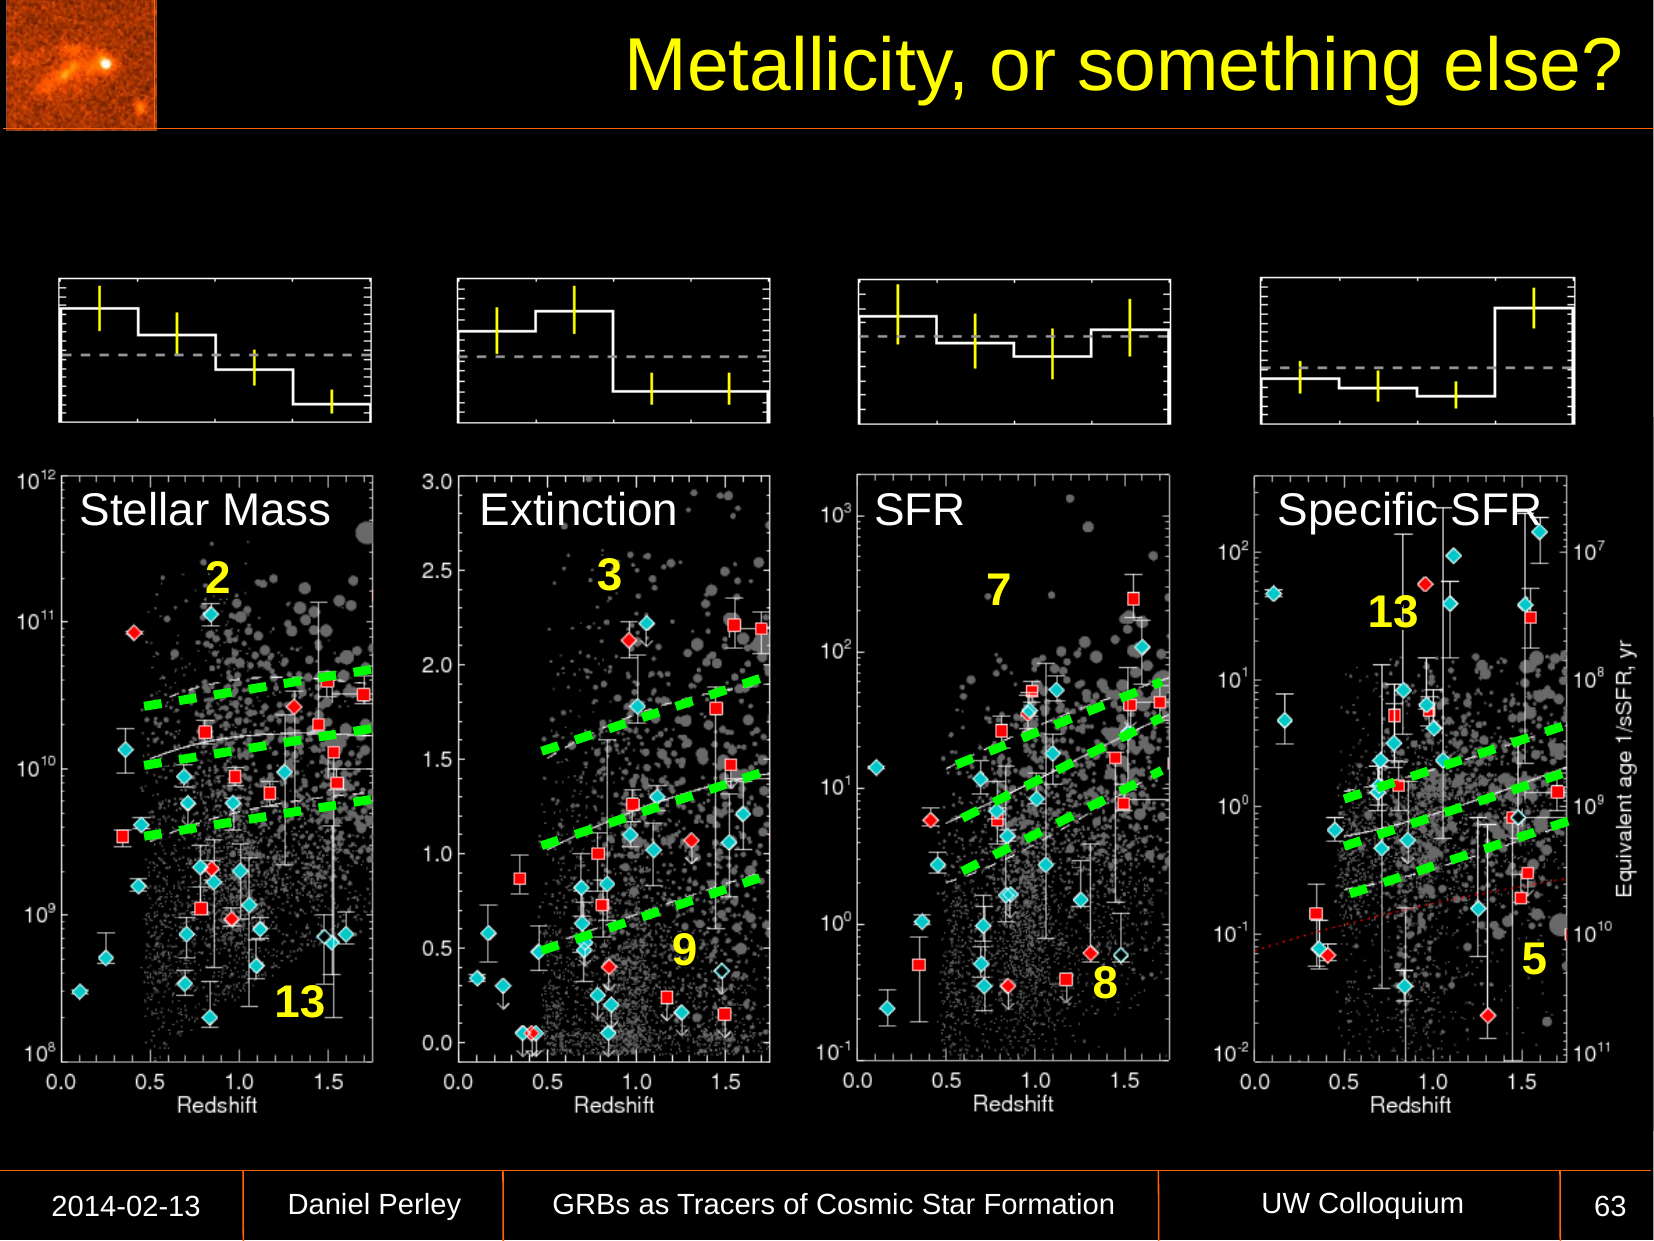

# Metallicity, or something else?
Stellar Mass
Extinction
SFR
Specific SFR
3
2
7
13
9
5
8
13
2014-02-13
63